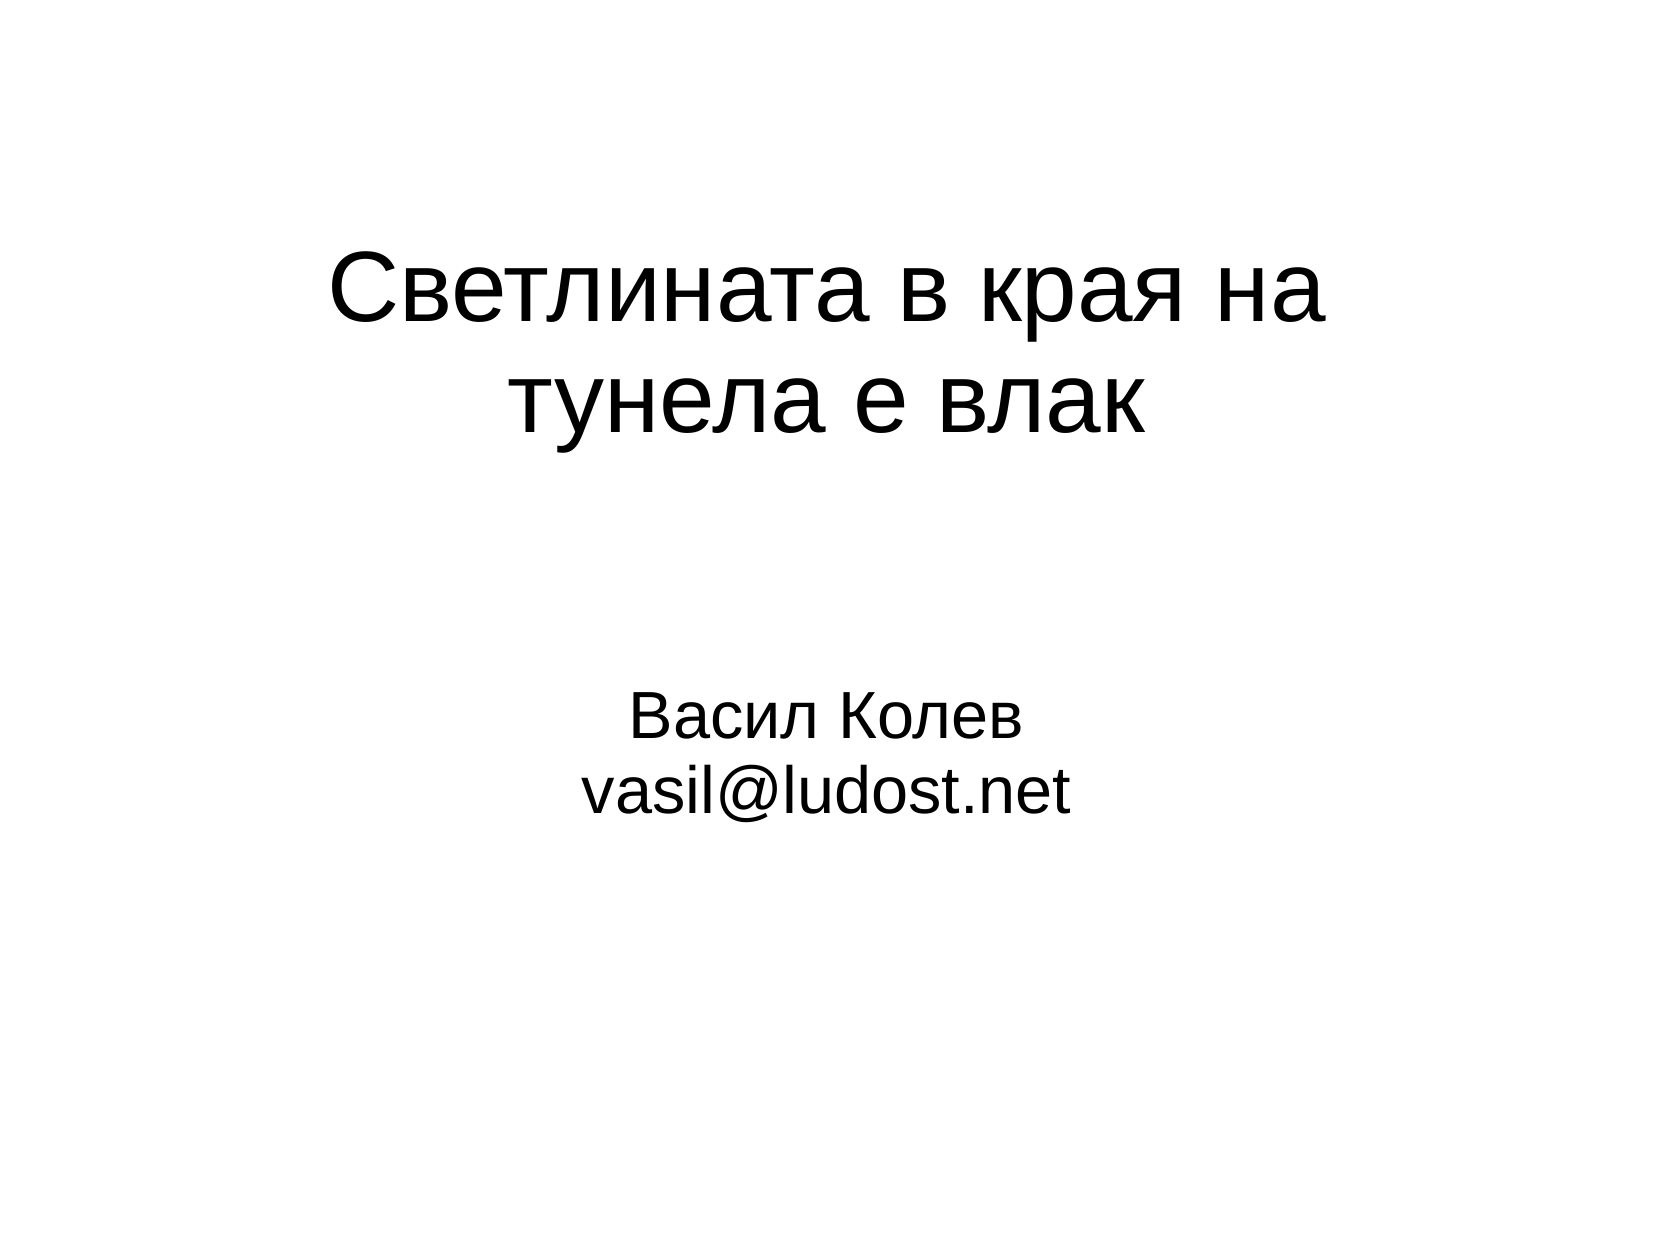

# Светлината в края на
тунела е влак
Васил Колев
vasil@ludost.net